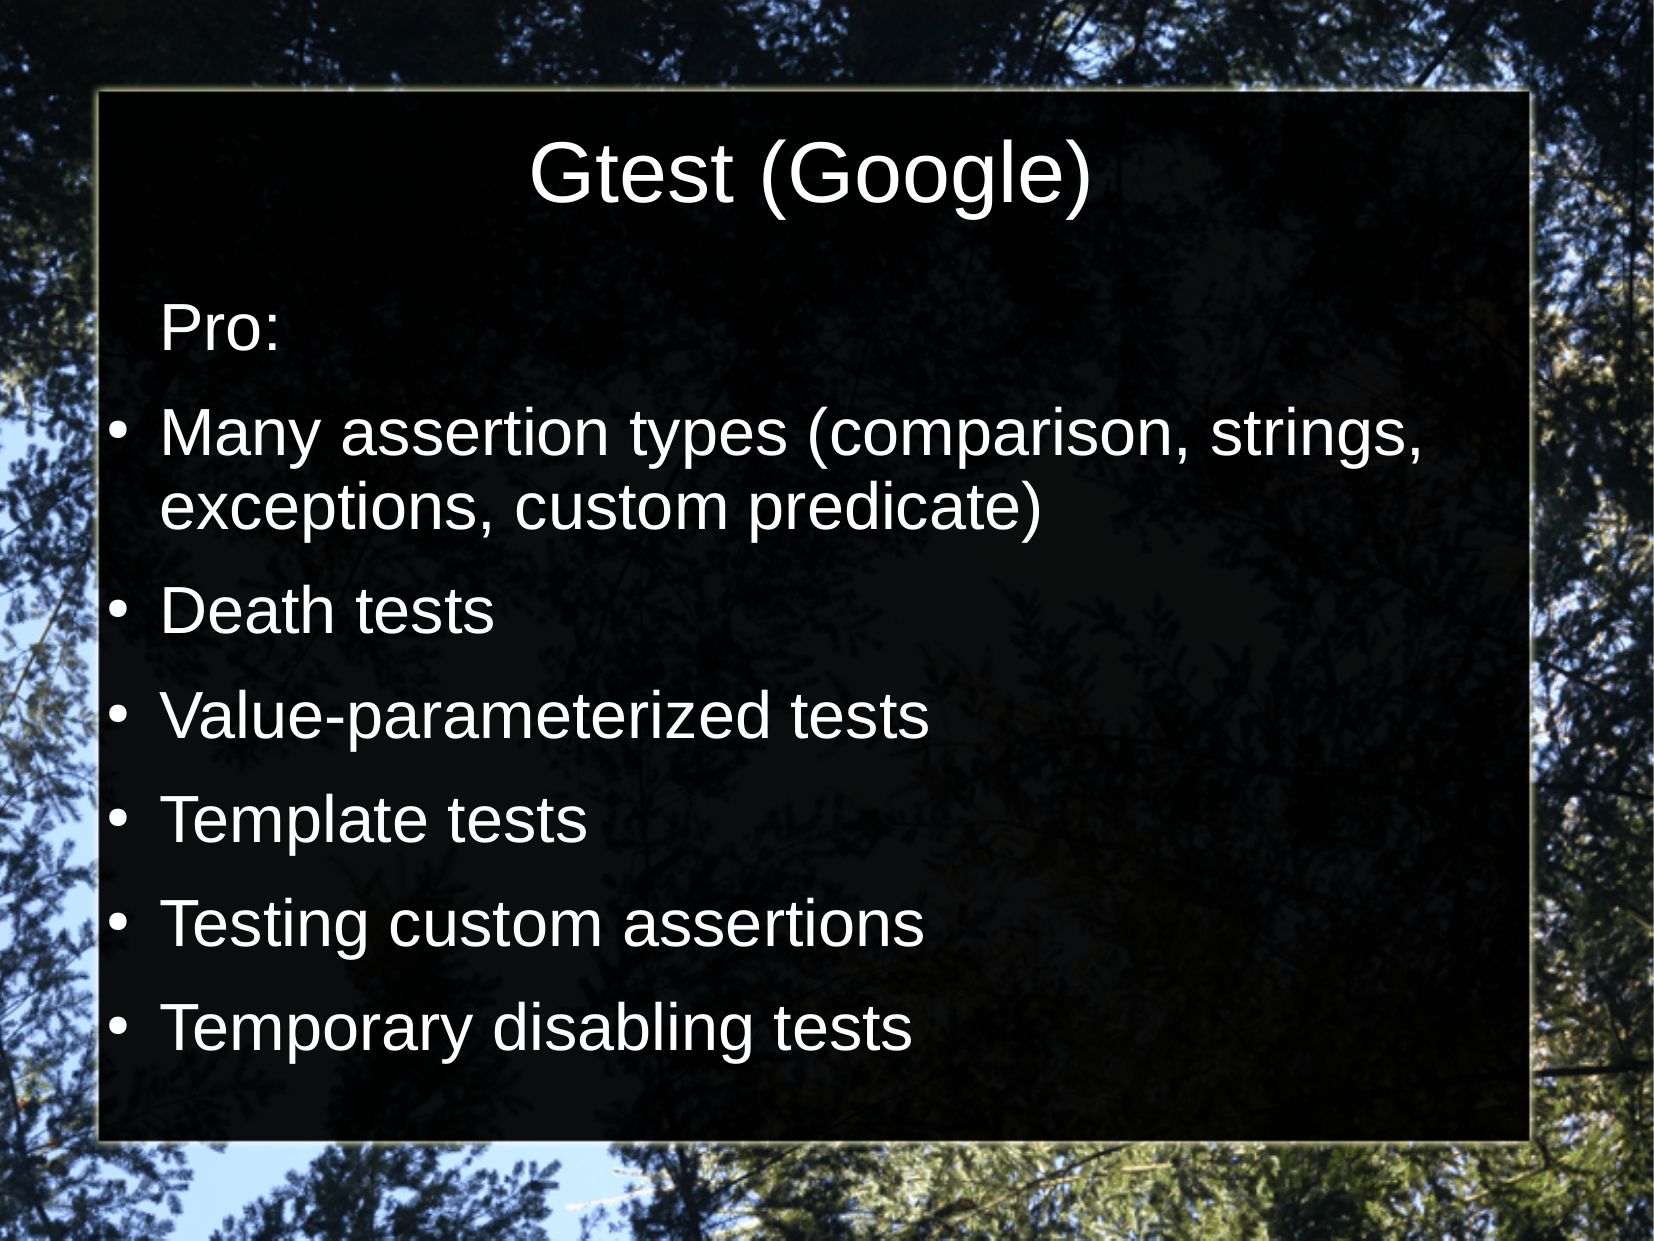

# Gtest (Google)
Pro:
Many assertion types (comparison, strings, exceptions, custom predicate)
Death tests
Value-parameterized tests
Template tests
Testing custom assertions
Temporary disabling tests